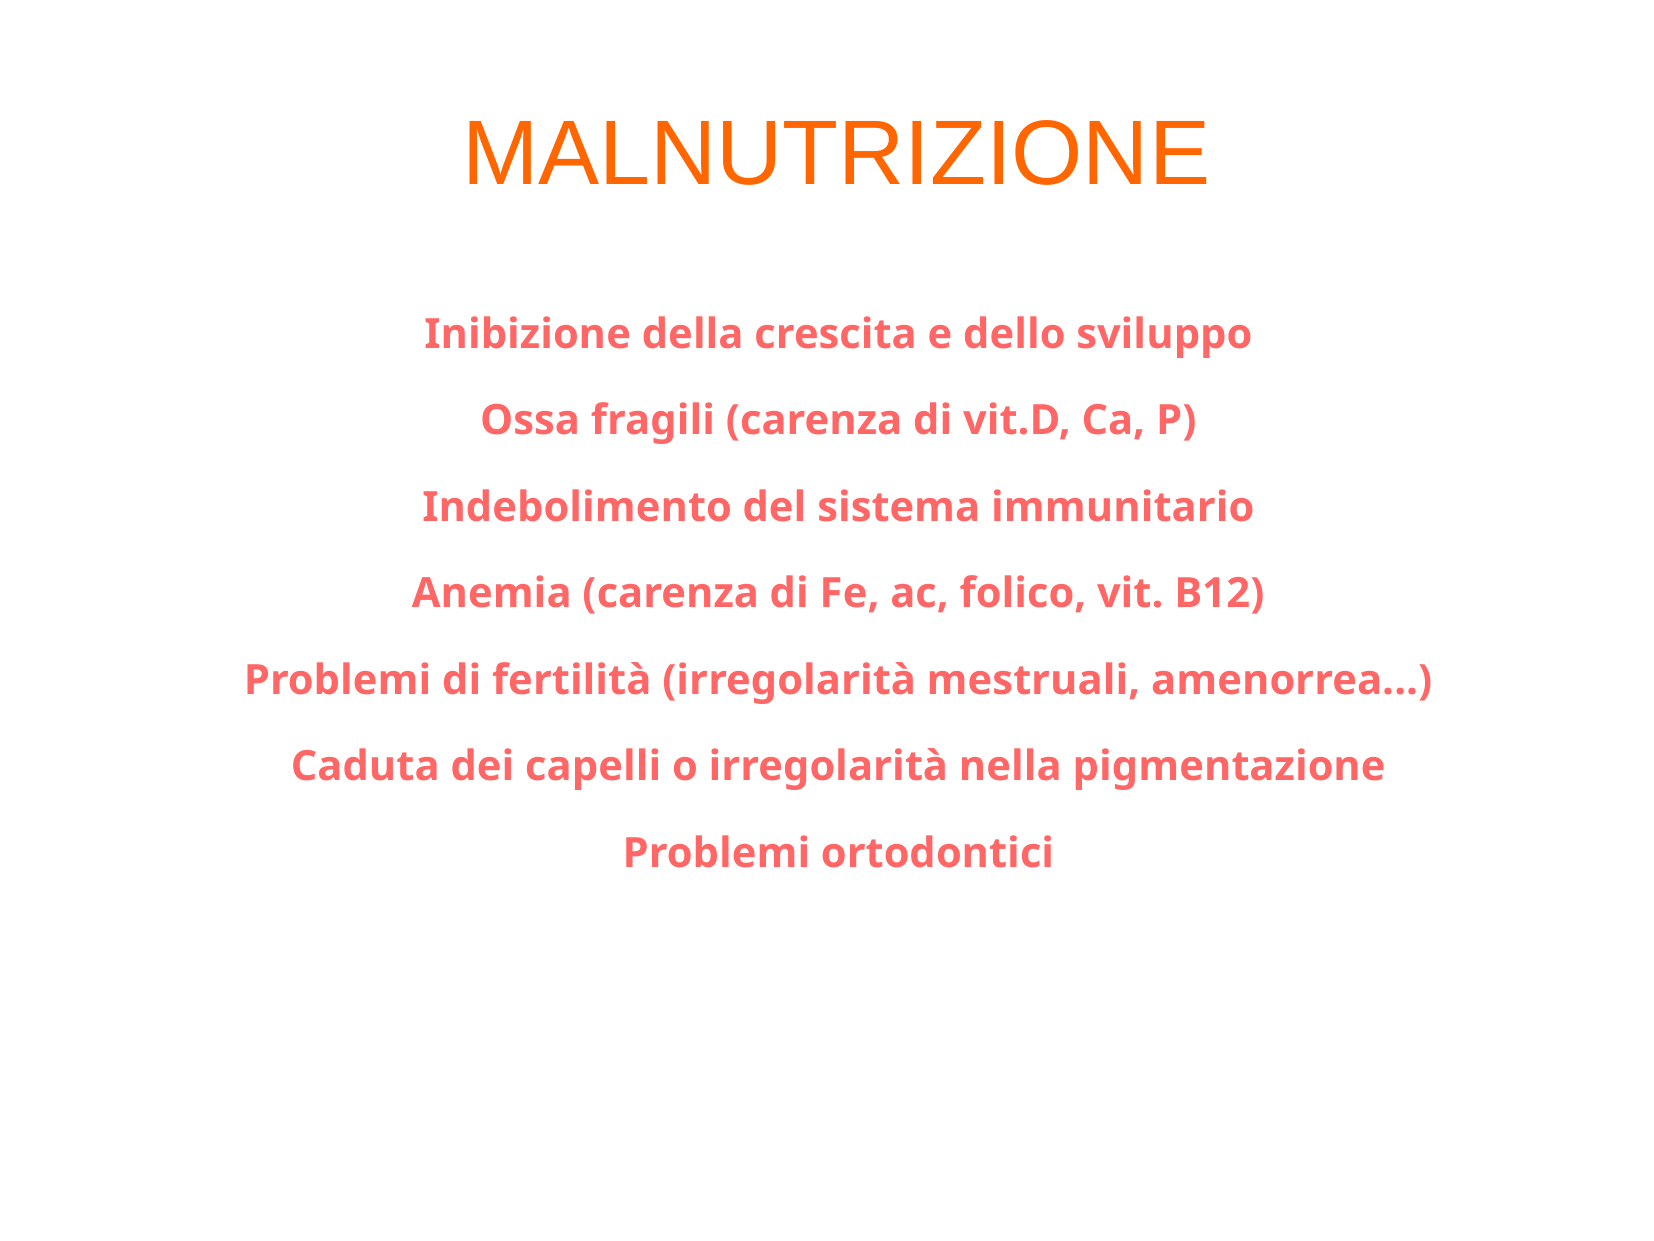

# MALNUTRIZIONE
Inibizione della crescita e dello sviluppo
Ossa fragili (carenza di vit.D, Ca, P)
Indebolimento del sistema immunitario
Anemia (carenza di Fe, ac, folico, vit. B12)
Problemi di fertilità (irregolarità mestruali, amenorrea...)
Caduta dei capelli o irregolarità nella pigmentazione
Problemi ortodontici